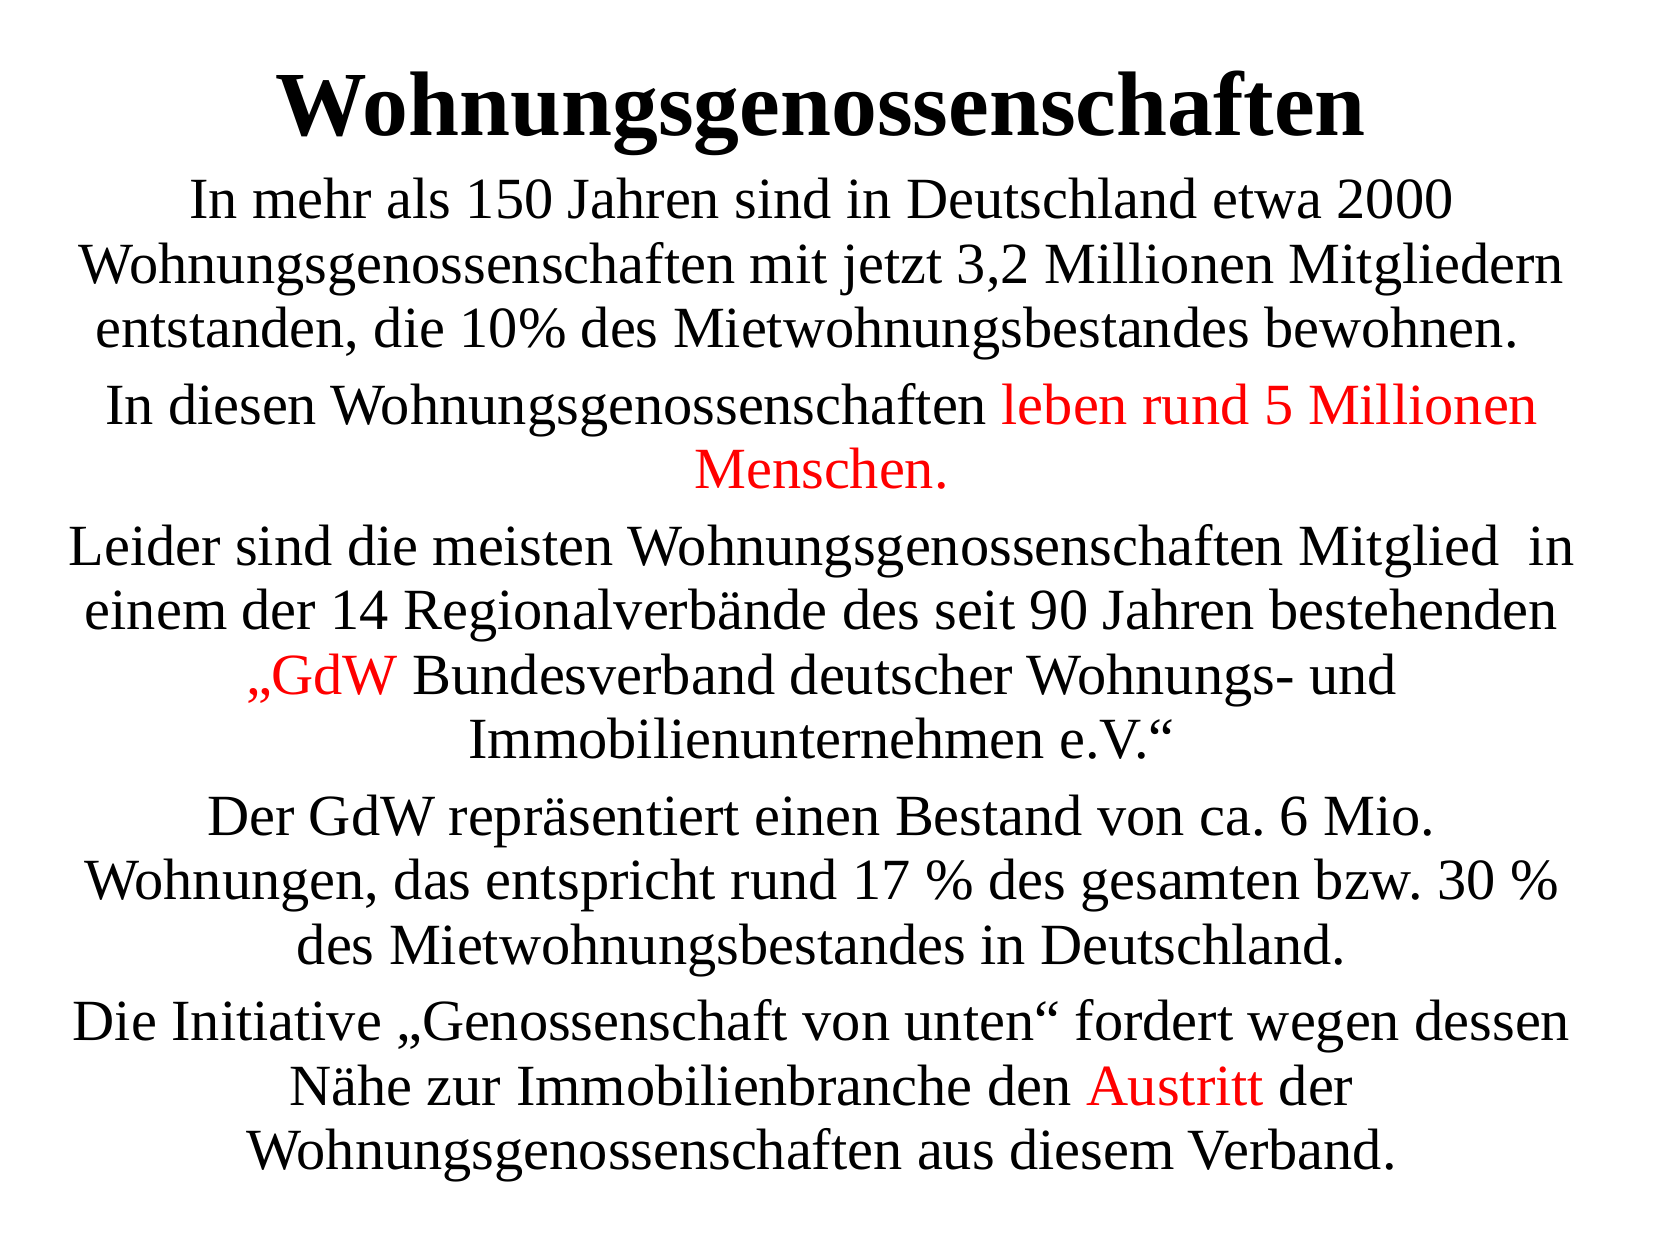

Wohnungsgenossenschaften
In mehr als 150 Jahren sind in Deutschland etwa 2000 Wohnungsgenossenschaften mit jetzt 3,2 Millionen Mitgliedern entstanden, die 10% des Mietwohnungsbestandes bewohnen.
In diesen Wohnungsgenossenschaften leben rund 5 Millionen Menschen.
Leider sind die meisten Wohnungsgenossenschaften Mitglied in einem der 14 Regionalverbände des seit 90 Jahren bestehenden „GdW Bundesverband deutscher Wohnungs- und Immobilienunternehmen e.V.“
Der GdW repräsentiert einen Bestand von ca. 6 Mio. Wohnungen, das entspricht rund 17 % des gesamten bzw. 30 % des Mietwohnungsbestandes in Deutschland.
Die Initiative „Genossenschaft von unten“ fordert wegen dessen Nähe zur Immobilienbranche den Austritt der Wohnungsgenossenschaften aus diesem Verband.